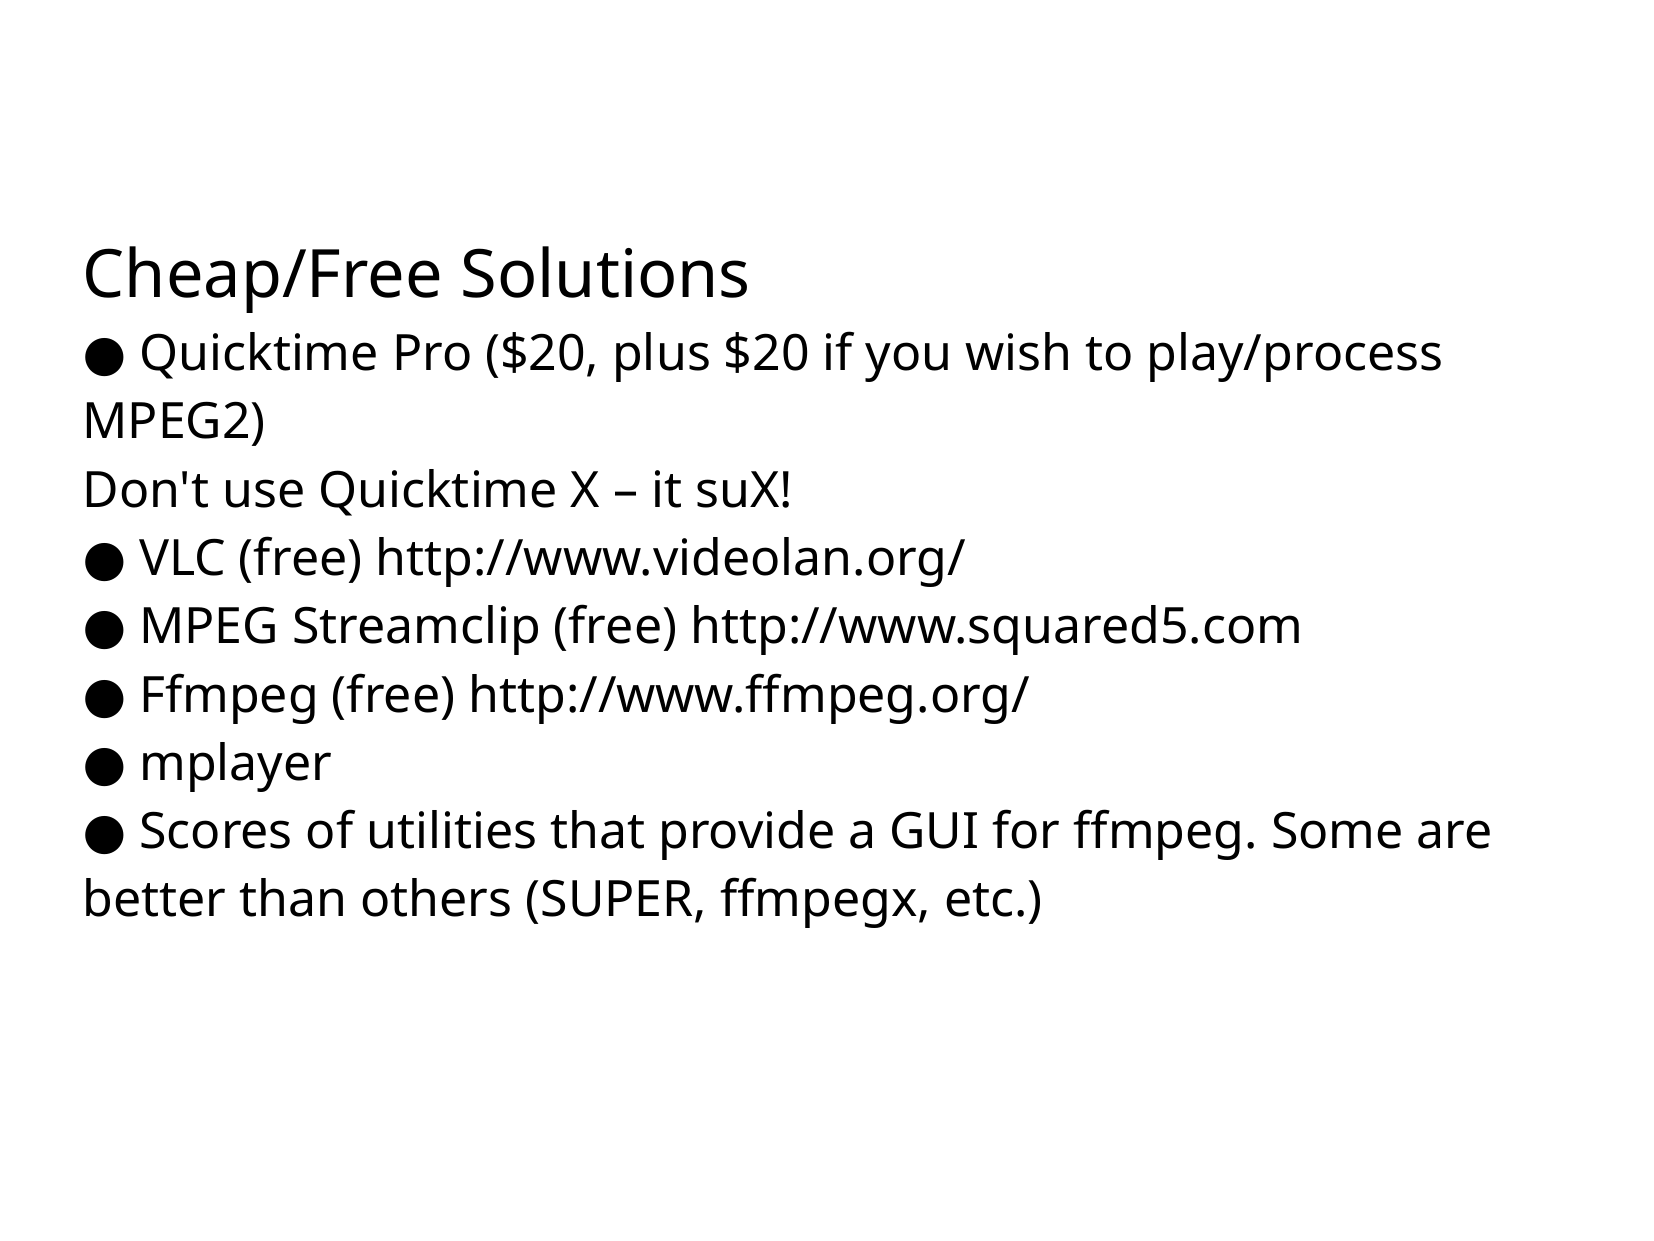

# Cheap/Free Solutions
● Quicktime Pro ($20, plus $20 if you wish to play/process MPEG2)
Don't use Quicktime X – it suX!
● VLC (free) http://www.videolan.org/
● MPEG Streamclip (free) http://www.squared5.com
● Ffmpeg (free) http://www.ffmpeg.org/
● mplayer
● Scores of utilities that provide a GUI for ffmpeg. Some are better than others (SUPER, ffmpegx, etc.)